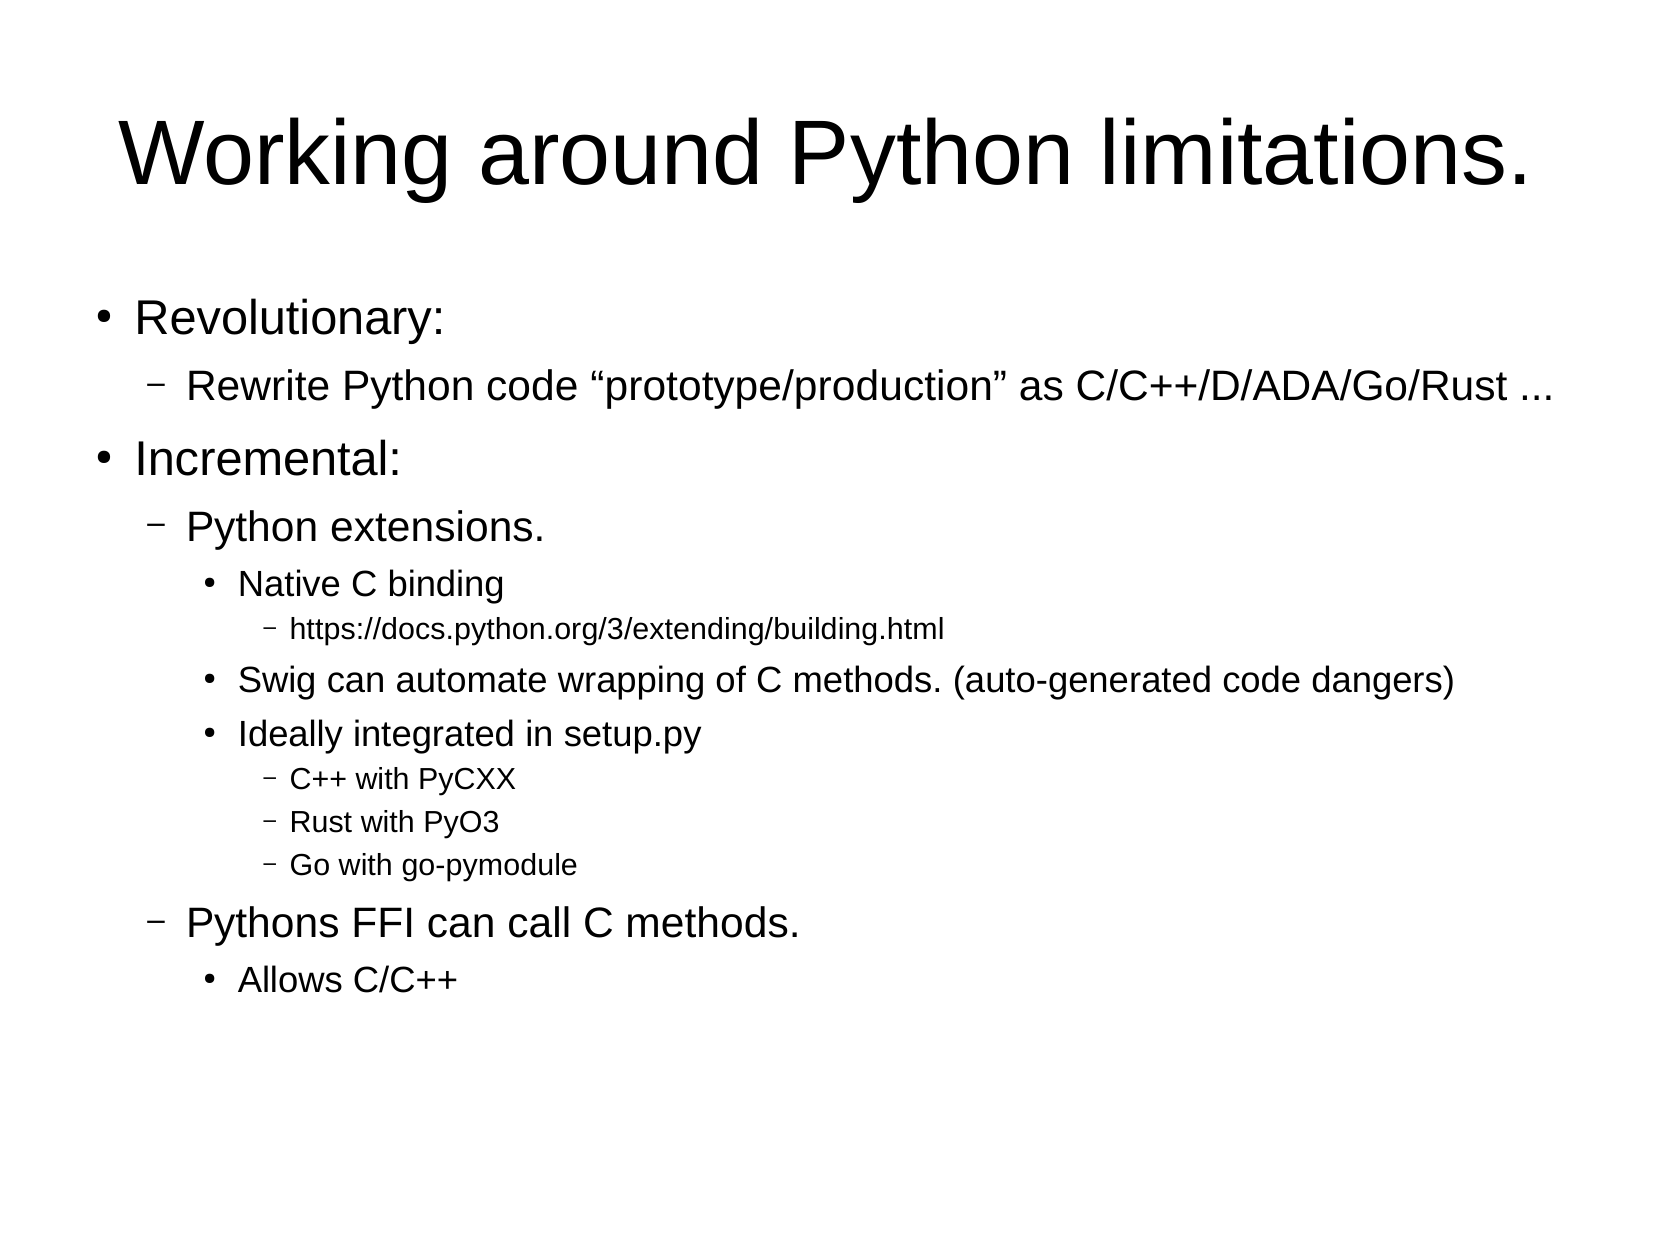

# Working around Python limitations.
Revolutionary:
Rewrite Python code “prototype/production” as C/C++/D/ADA/Go/Rust ...
Incremental:
Python extensions.
Native C binding
https://docs.python.org/3/extending/building.html
Swig can automate wrapping of C methods. (auto-generated code dangers)
Ideally integrated in setup.py
C++ with PyCXX
Rust with PyO3
Go with go-pymodule
Pythons FFI can call C methods.
Allows C/C++